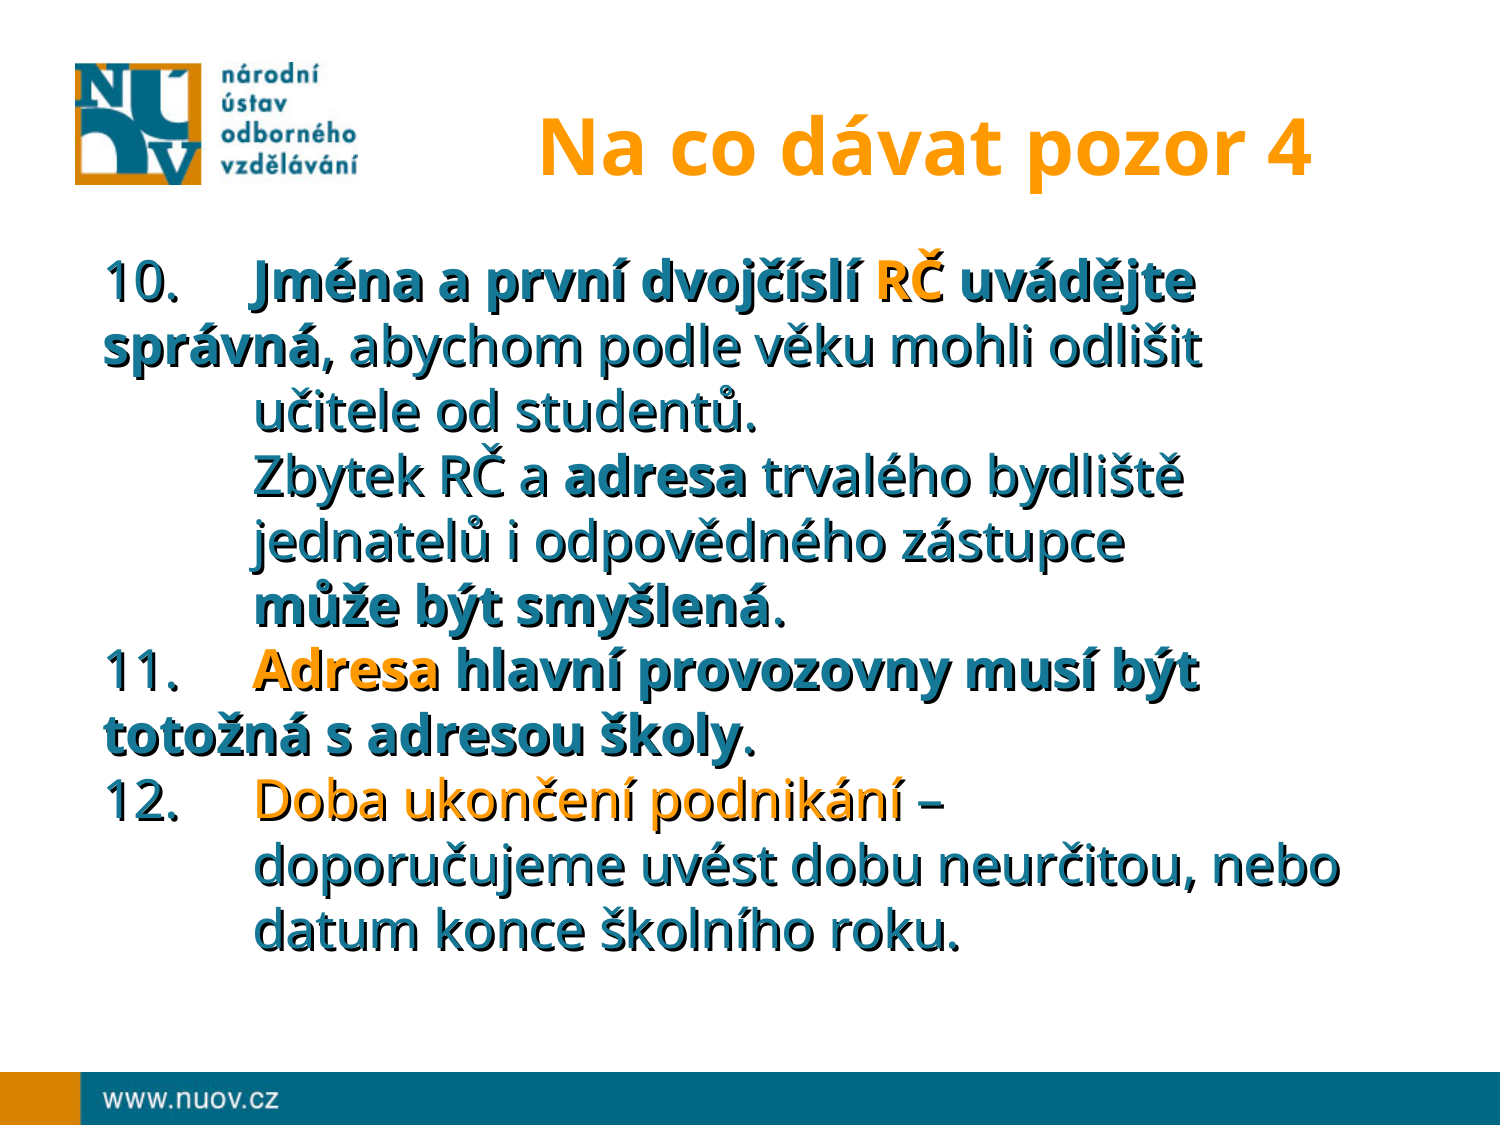

# Na co dávat pozor 4
10.	Jména a první dvojčíslí RČ uvádějte 	správná, abychom podle věku mohli odlišit
 	učitele od studentů.
 	Zbytek RČ a adresa trvalého bydliště
 	jednatelů i odpovědného zástupce
 	může být smyšlená.
11.	Adresa hlavní provozovny musí být 	totožná s adresou školy.
12.	Doba ukončení podnikání –
 	doporučujeme uvést dobu neurčitou, nebo
 	datum konce školního roku.